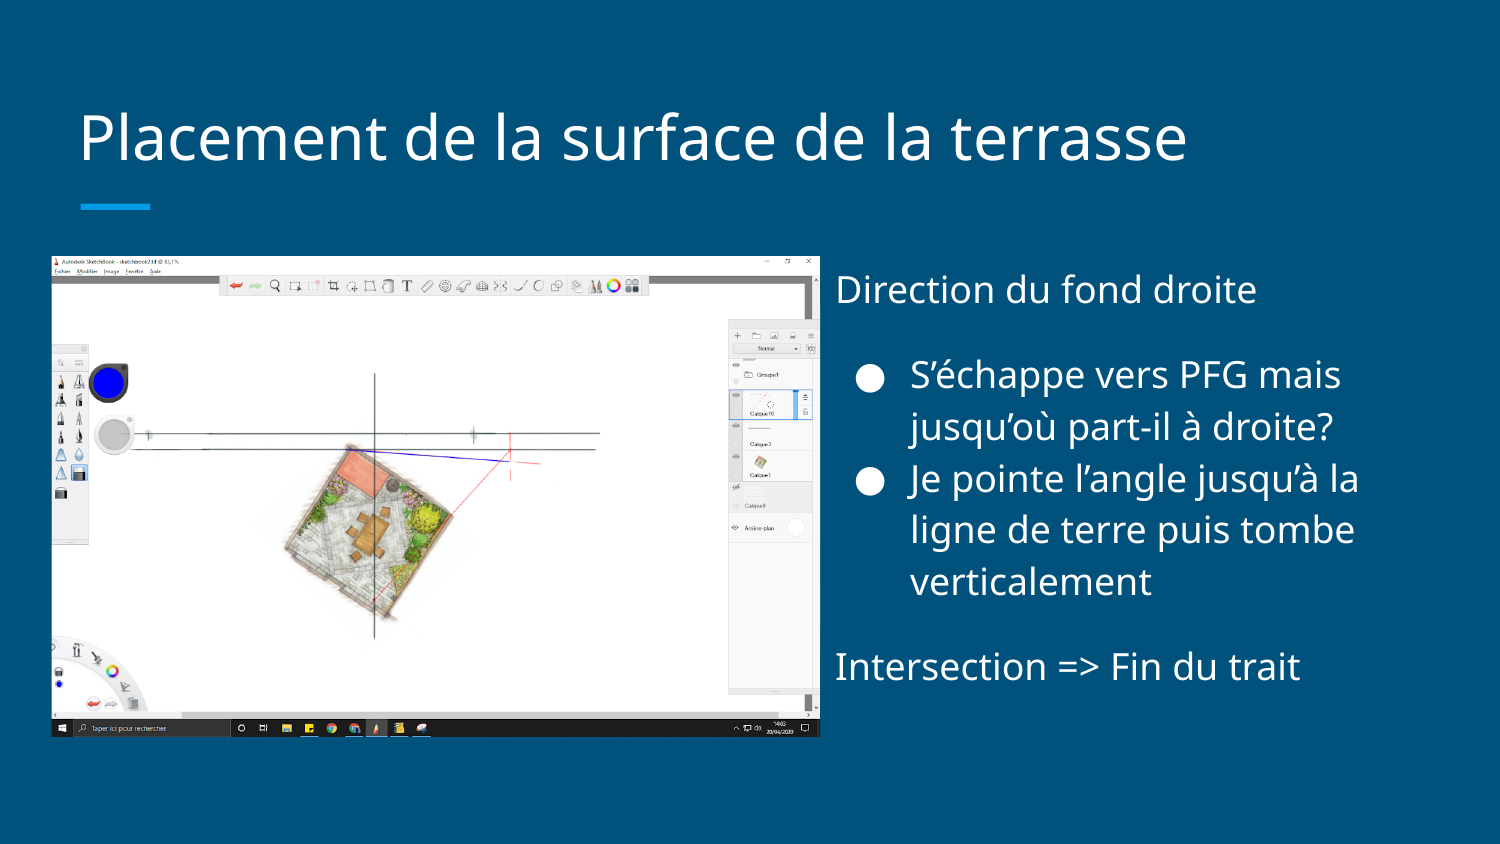

# Placement de la surface de la terrasse
Direction du fond droite
S’échappe vers PFG mais jusqu’où part-il à droite?
Je pointe l’angle jusqu’à la ligne de terre puis tombe verticalement
Intersection => Fin du trait